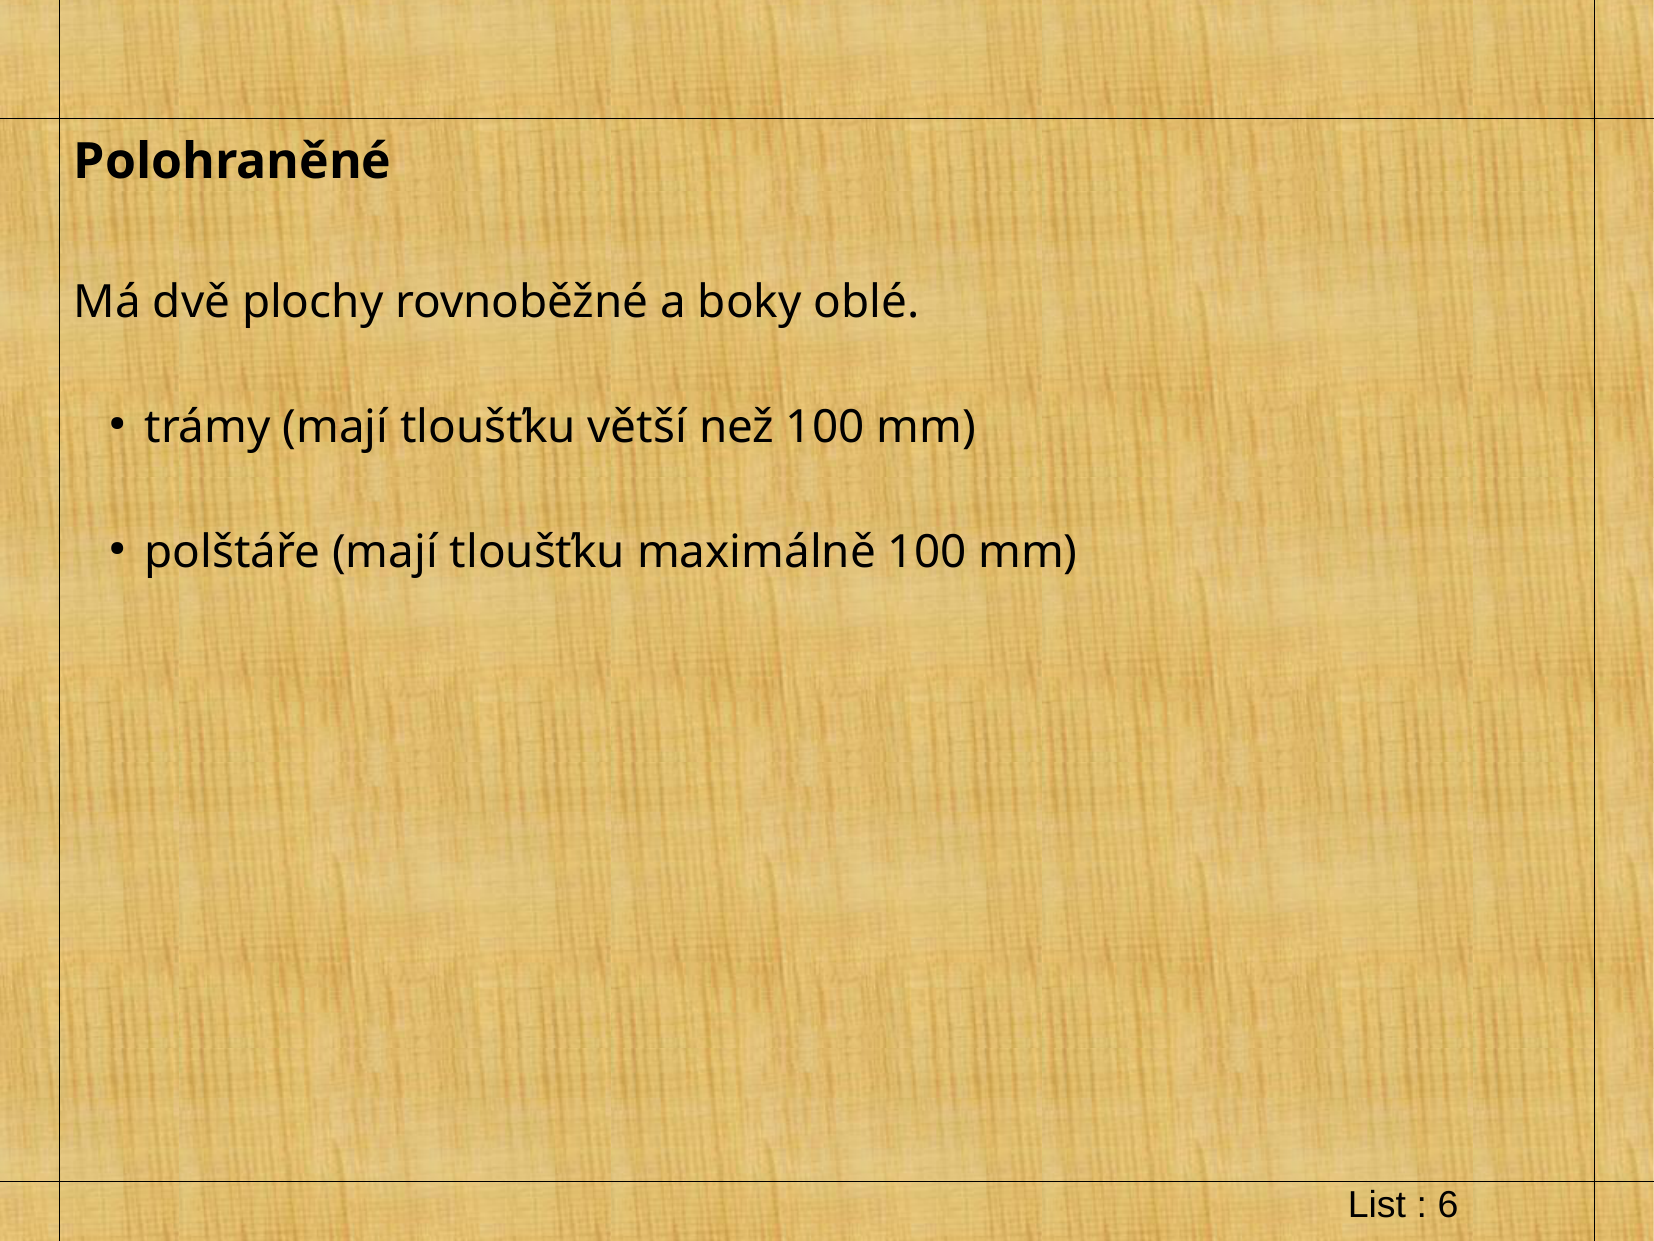

Polohraněné
Má dvě plochy rovnoběžné a boky oblé.
trámy (mají tloušťku větší než 100 mm)
polštáře (mají tloušťku maximálně 100 mm)
List :